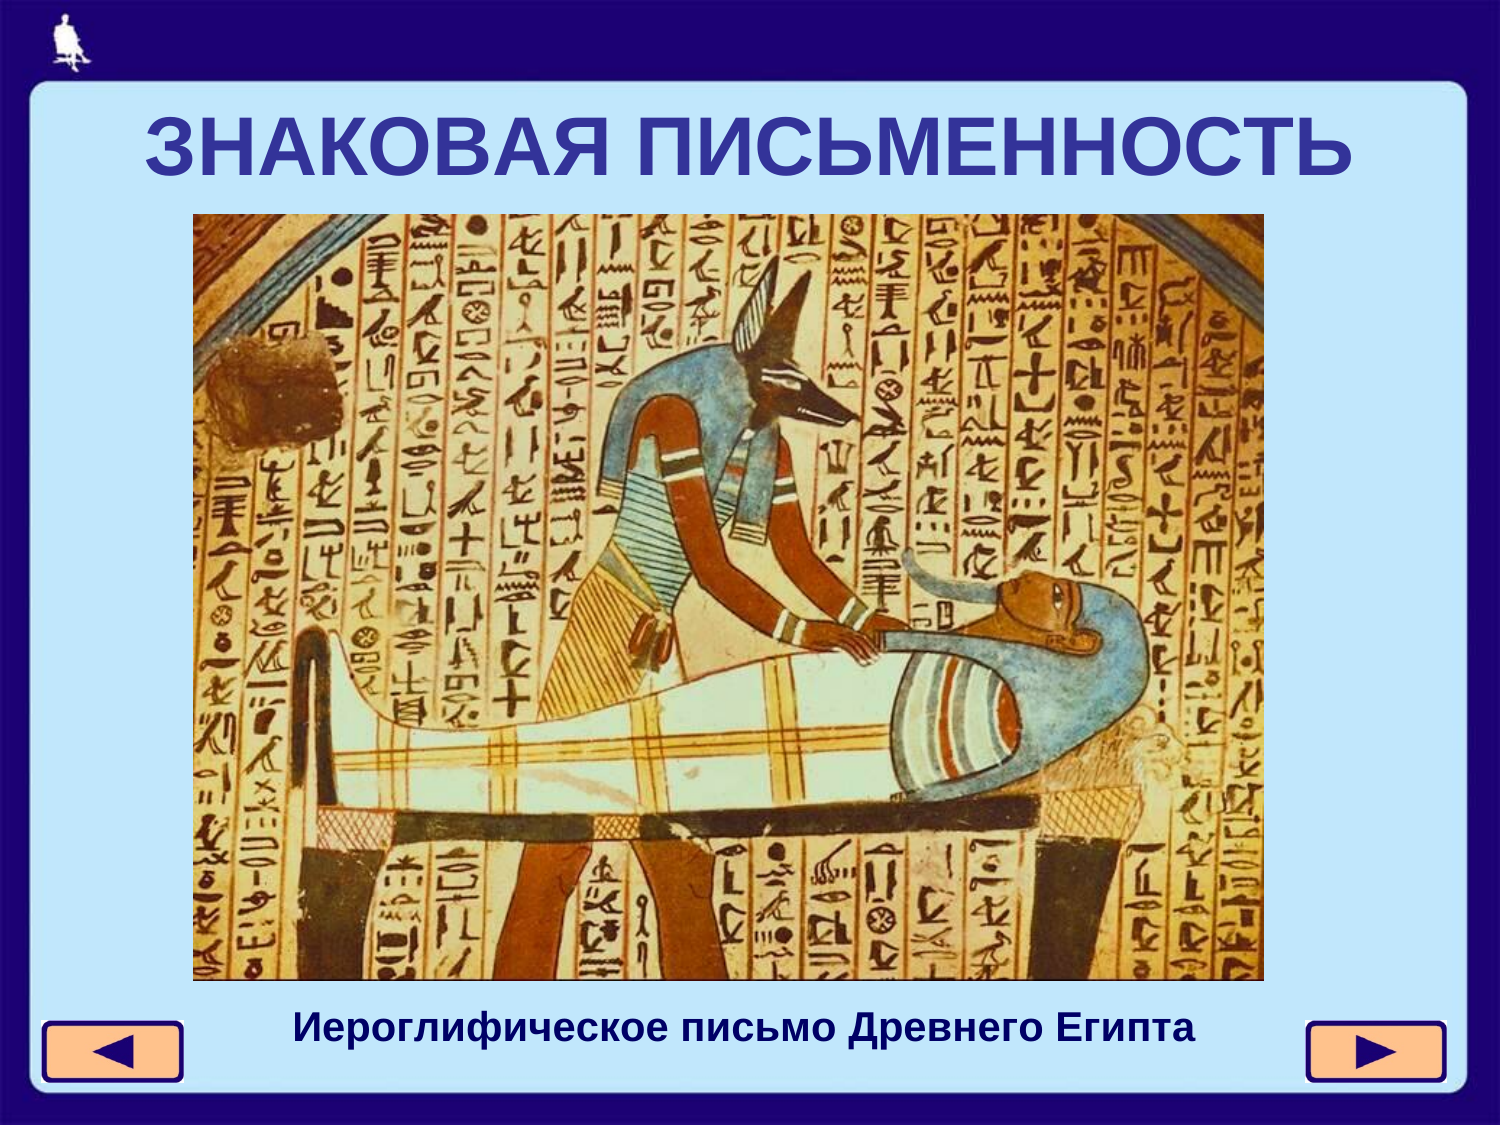

# ЗНАКОВАЯ ПИСЬМЕННОСТЬ
Иероглифическое письмо Древнего Египта